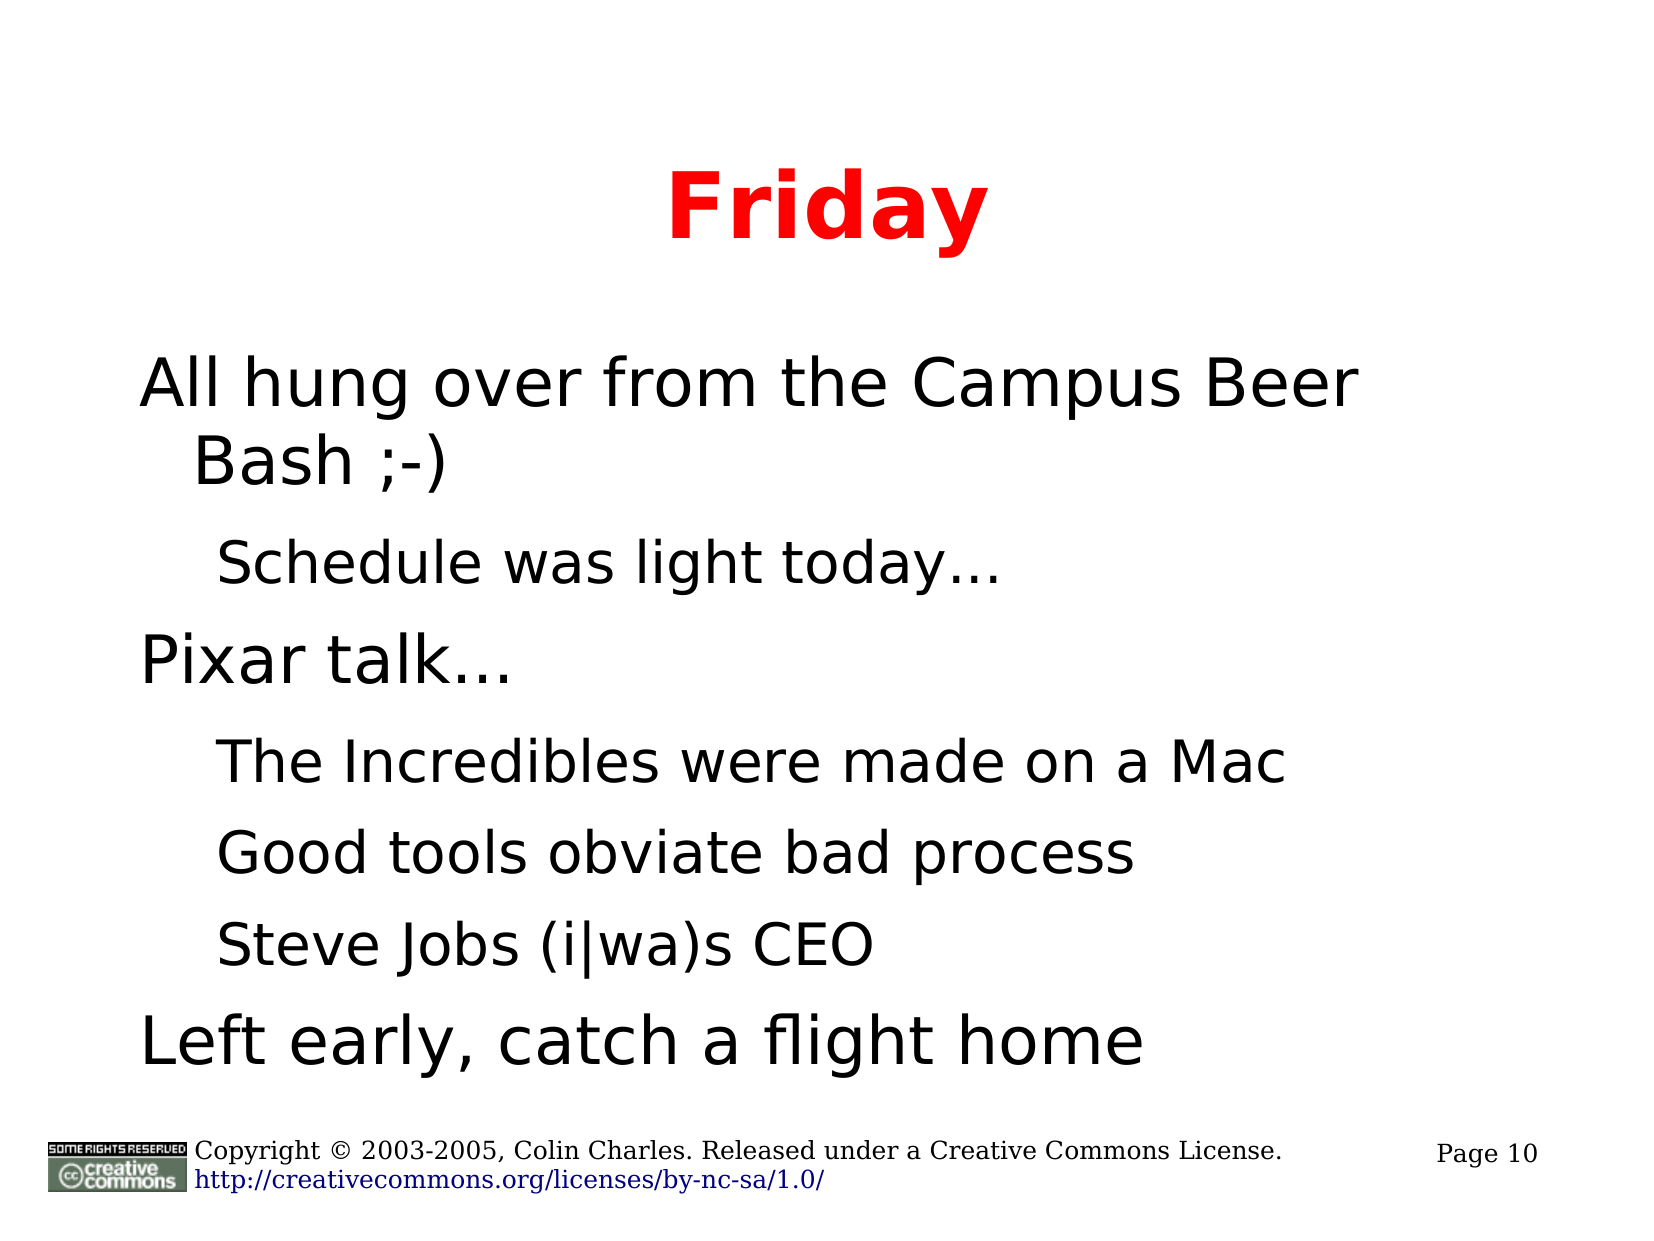

# Friday
All hung over from the Campus Beer Bash ;-)
Schedule was light today...
Pixar talk...
The Incredibles were made on a Mac
Good tools obviate bad process
Steve Jobs (i|wa)s CEO
Left early, catch a flight home